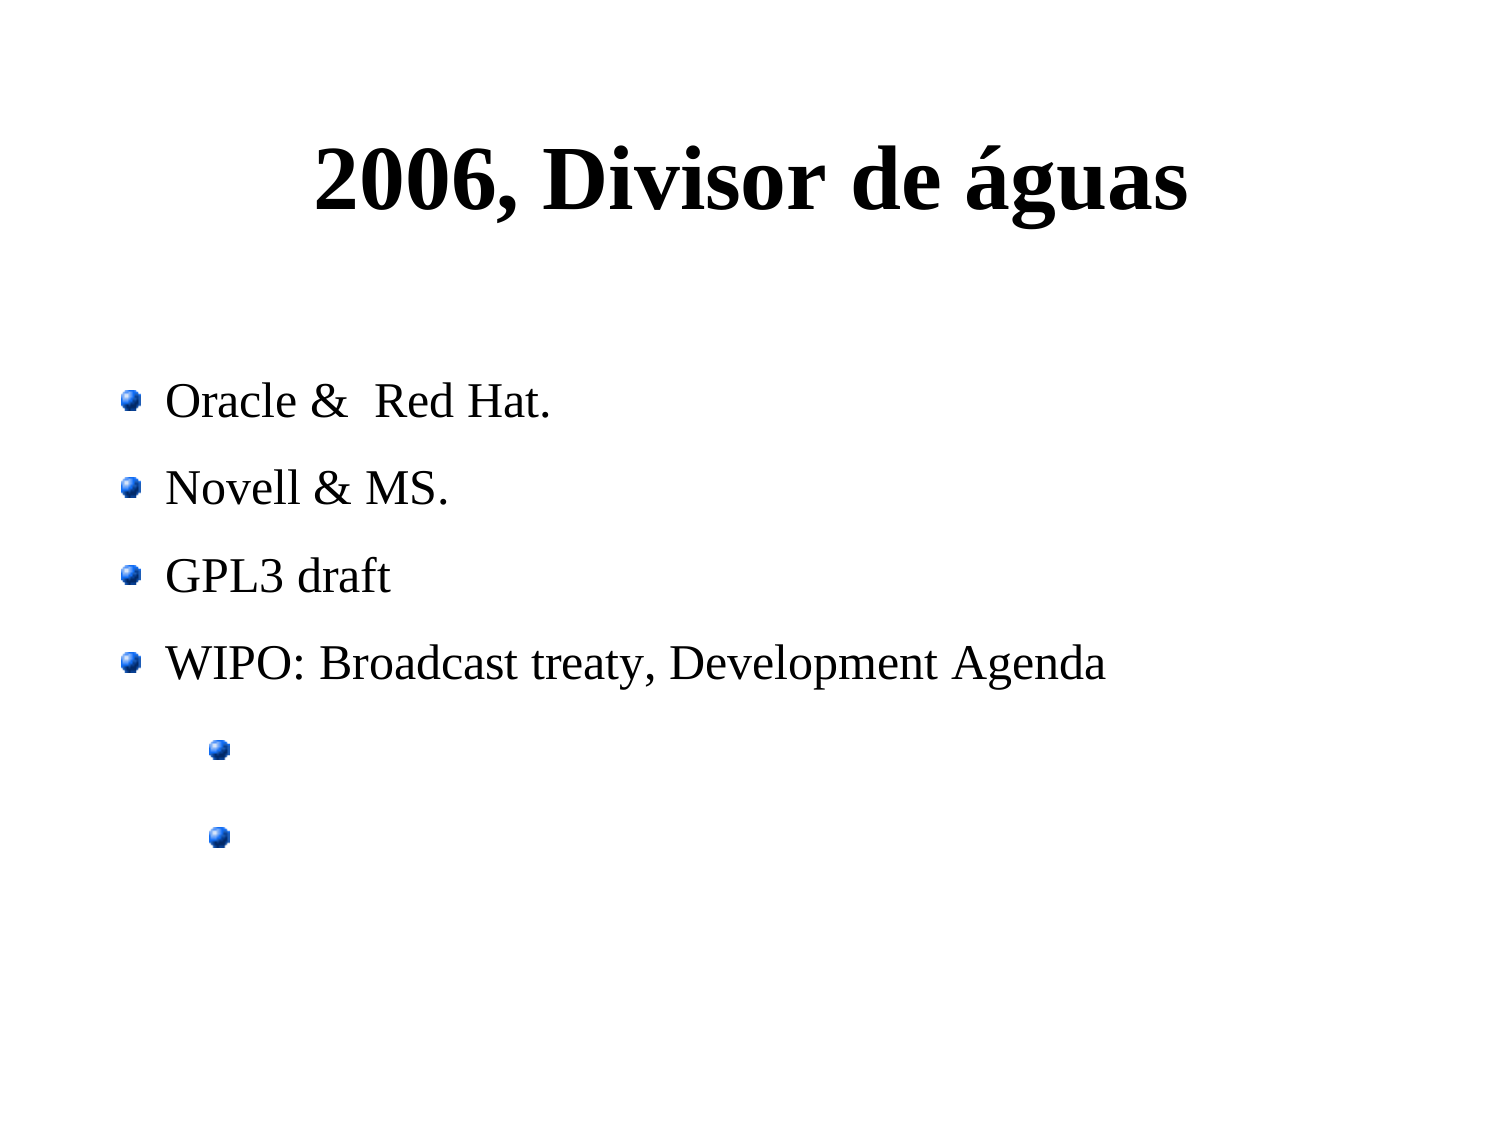

# 2006, Divisor de águas
Oracle & Red Hat.
Novell & MS.
GPL3 draft
WIPO: Broadcast treaty, Development Agenda
Examinaremos desdobramentos do acordo Novell-MS, até o rascunho 3 da GPLv3, e se possível as novidades na WIPO